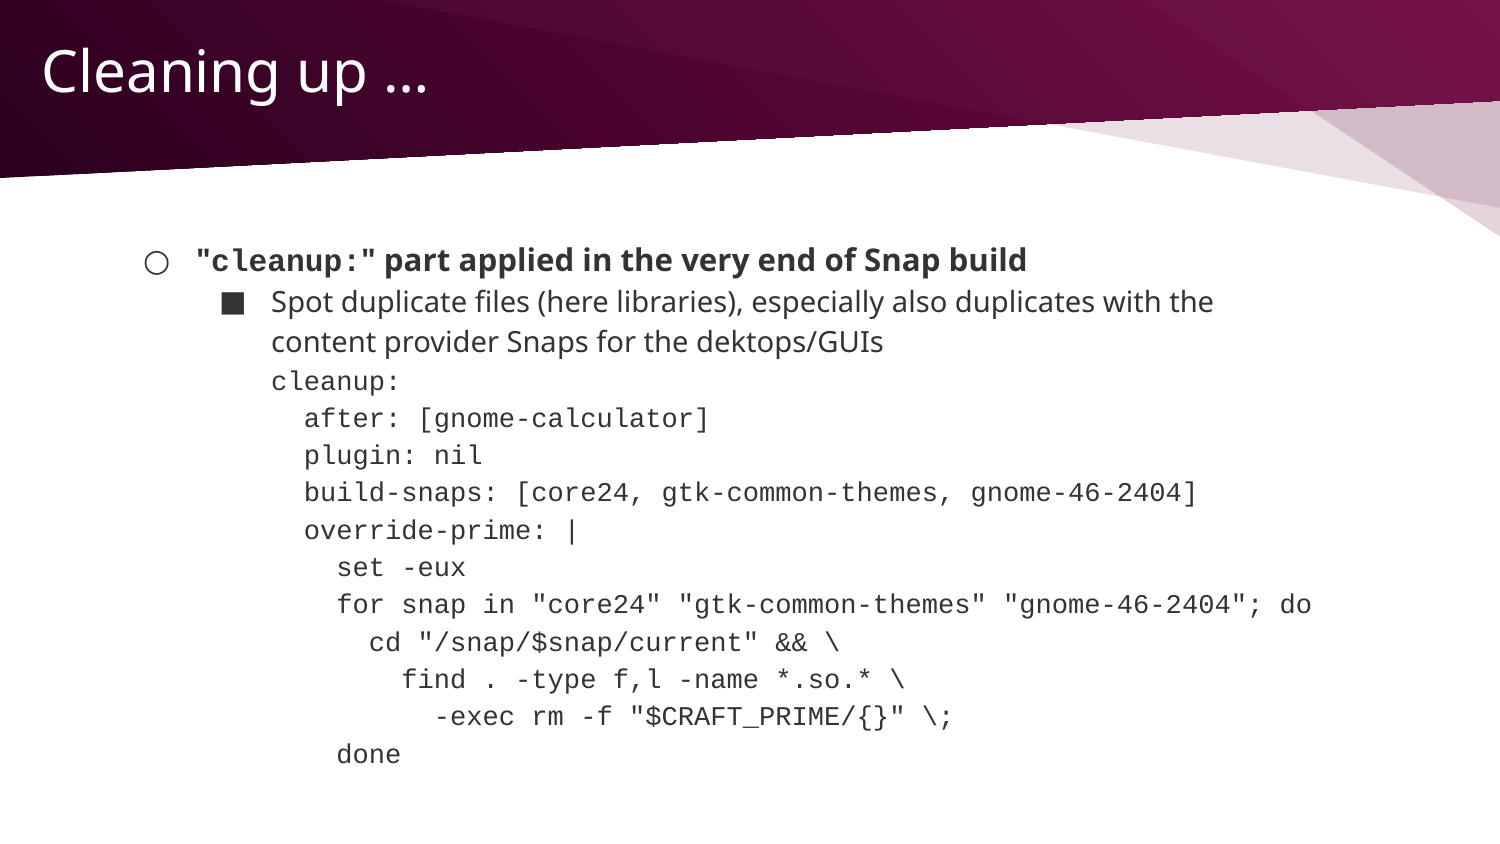

Cleaning up …
# "cleanup:" part applied in the very end of Snap build
Spot duplicate files (here libraries), especially also duplicates with the content provider Snaps for the dektops/GUIs
cleanup:
 after: [gnome-calculator]
 plugin: nil
 build-snaps: [core24, gtk-common-themes, gnome-46-2404]
 override-prime: |
 set -eux
 for snap in "core24" "gtk-common-themes" "gnome-46-2404"; do
 cd "/snap/$snap/current" && \
 find . -type f,l -name *.so.* \
 -exec rm -f "$CRAFT_PRIME/{}" \;
 done